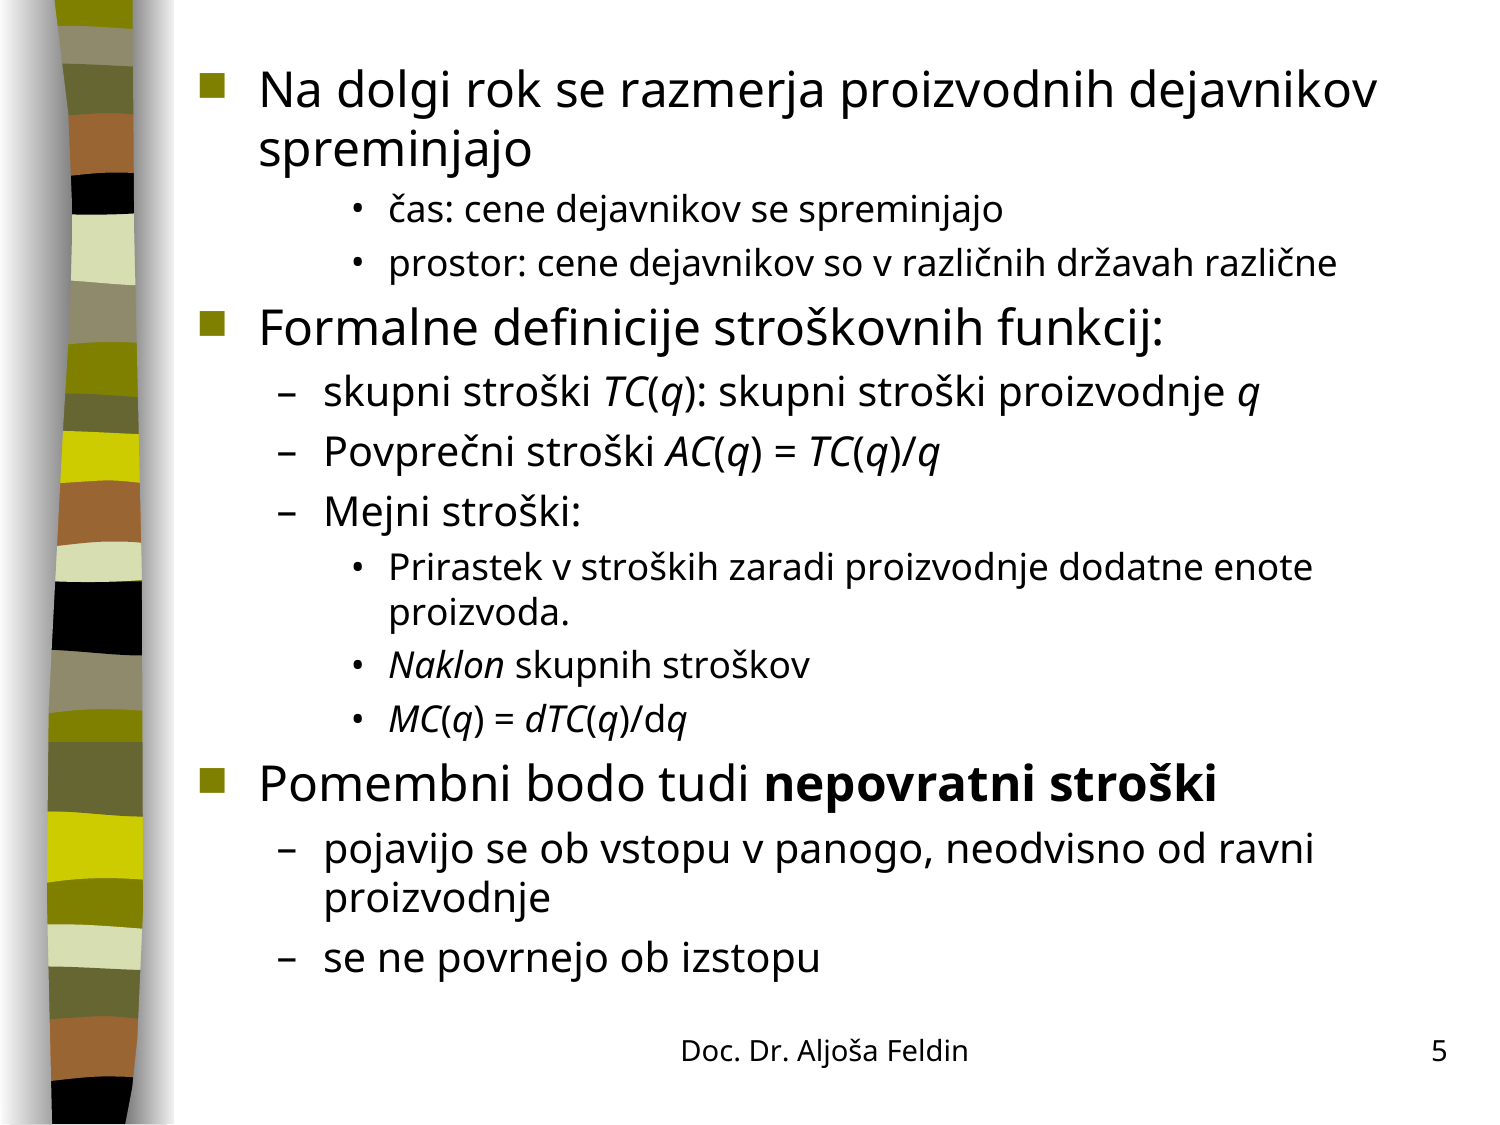

# Na dolgi rok se razmerja proizvodnih dejavnikov spreminjajo
čas: cene dejavnikov se spreminjajo
prostor: cene dejavnikov so v različnih državah različne
Formalne definicije stroškovnih funkcij:
skupni stroški TC(q): skupni stroški proizvodnje q
Povprečni stroški AC(q) = TC(q)/q
Mejni stroški:
Prirastek v stroških zaradi proizvodnje dodatne enote proizvoda.
Naklon skupnih stroškov
MC(q) = dTC(q)/dq
Pomembni bodo tudi nepovratni stroški
pojavijo se ob vstopu v panogo, neodvisno od ravni proizvodnje
se ne povrnejo ob izstopu
Doc. Dr. Aljoša Feldin